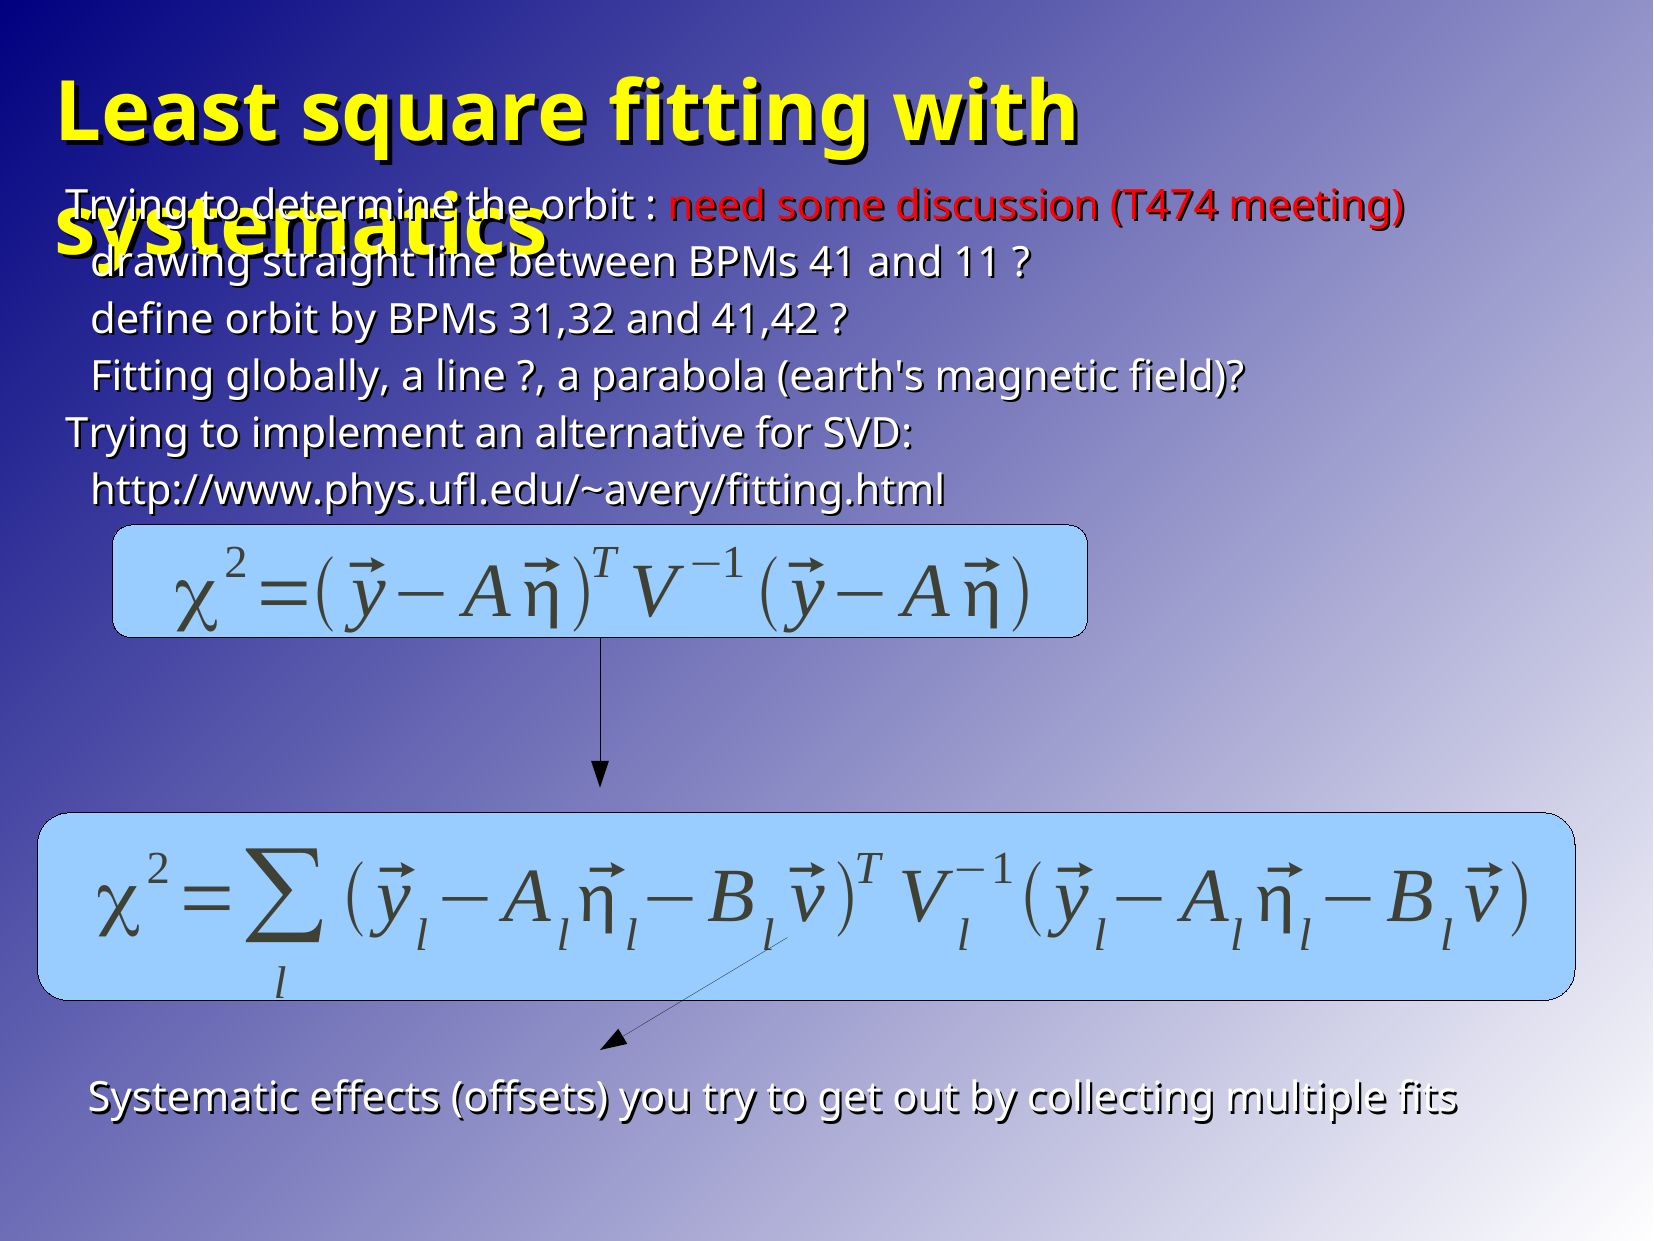

Least square fitting with systematics
 Trying to determine the orbit : need some discussion (T474 meeting)
drawing straight line between BPMs 41 and 11 ?
define orbit by BPMs 31,32 and 41,42 ?
Fitting globally, a line ?, a parabola (earth's magnetic field)?
 Trying to implement an alternative for SVD:
http://www.phys.ufl.edu/~avery/fitting.html
Systematic effects (offsets) you try to get out by collecting multiple fits